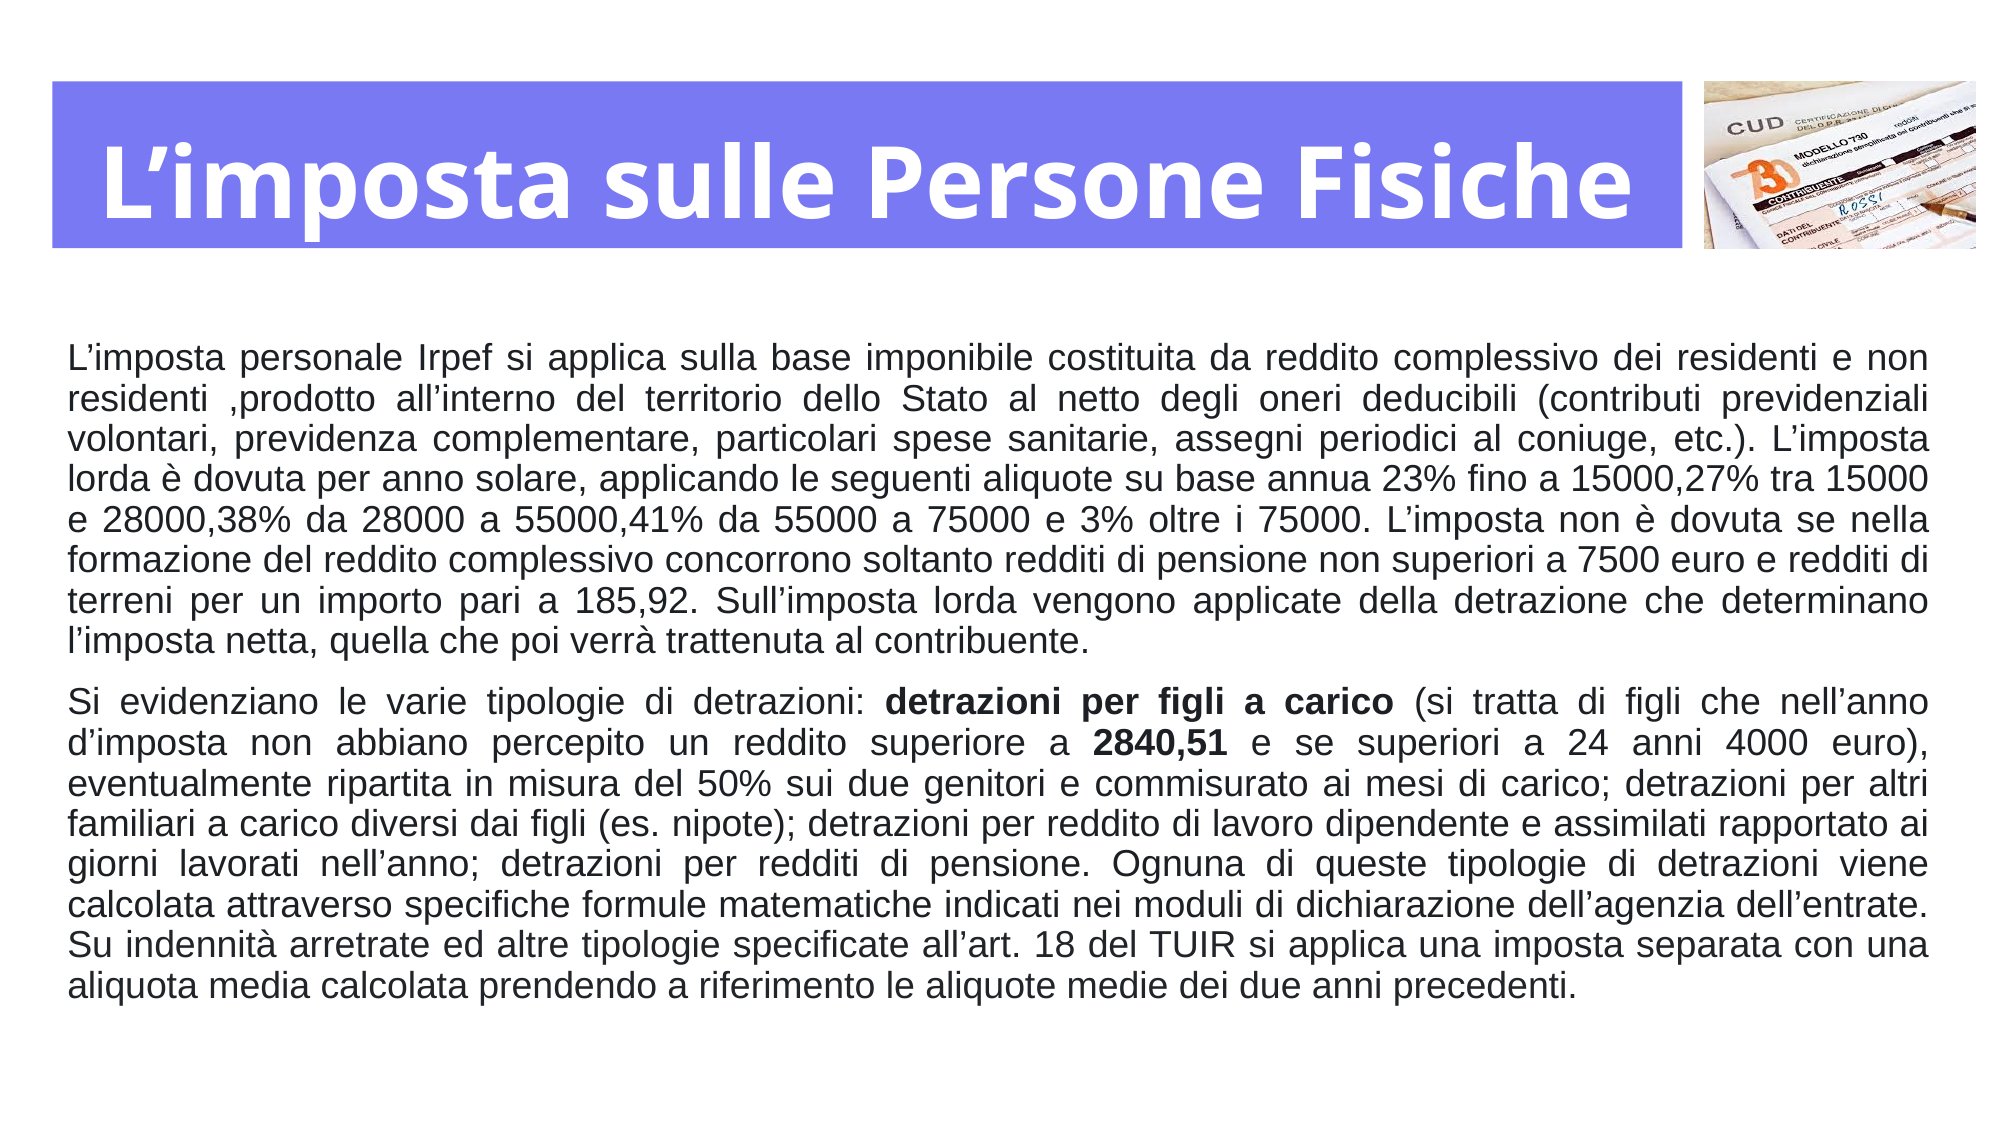

L’imposta sulle Persone Fisiche
# L’imposta personale Irpef si applica sulla base imponibile costituita da reddito complessivo dei residenti e non residenti ,prodotto all’interno del territorio dello Stato al netto degli oneri deducibili (contributi previdenziali volontari, previdenza complementare, particolari spese sanitarie, assegni periodici al coniuge, etc.). L’imposta lorda è dovuta per anno solare, applicando le seguenti aliquote su base annua 23% fino a 15000,27% tra 15000 e 28000,38% da 28000 a 55000,41% da 55000 a 75000 e 3% oltre i 75000. L’imposta non è dovuta se nella formazione del reddito complessivo concorrono soltanto redditi di pensione non superiori a 7500 euro e redditi di terreni per un importo pari a 185,92. Sull’imposta lorda vengono applicate della detrazione che determinano l’imposta netta, quella che poi verrà trattenuta al contribuente.
Si evidenziano le varie tipologie di detrazioni: detrazioni per figli a carico (si tratta di figli che nell’anno d’imposta non abbiano percepito un reddito superiore a 2840,51 e se superiori a 24 anni 4000 euro), eventualmente ripartita in misura del 50% sui due genitori e commisurato ai mesi di carico; detrazioni per altri familiari a carico diversi dai figli (es. nipote); detrazioni per reddito di lavoro dipendente e assimilati rapportato ai giorni lavorati nell’anno; detrazioni per redditi di pensione. Ognuna di queste tipologie di detrazioni viene calcolata attraverso specifiche formule matematiche indicati nei moduli di dichiarazione dell’agenzia dell’entrate. Su indennità arretrate ed altre tipologie specificate all’art. 18 del TUIR si applica una imposta separata con una aliquota media calcolata prendendo a riferimento le aliquote medie dei due anni precedenti.